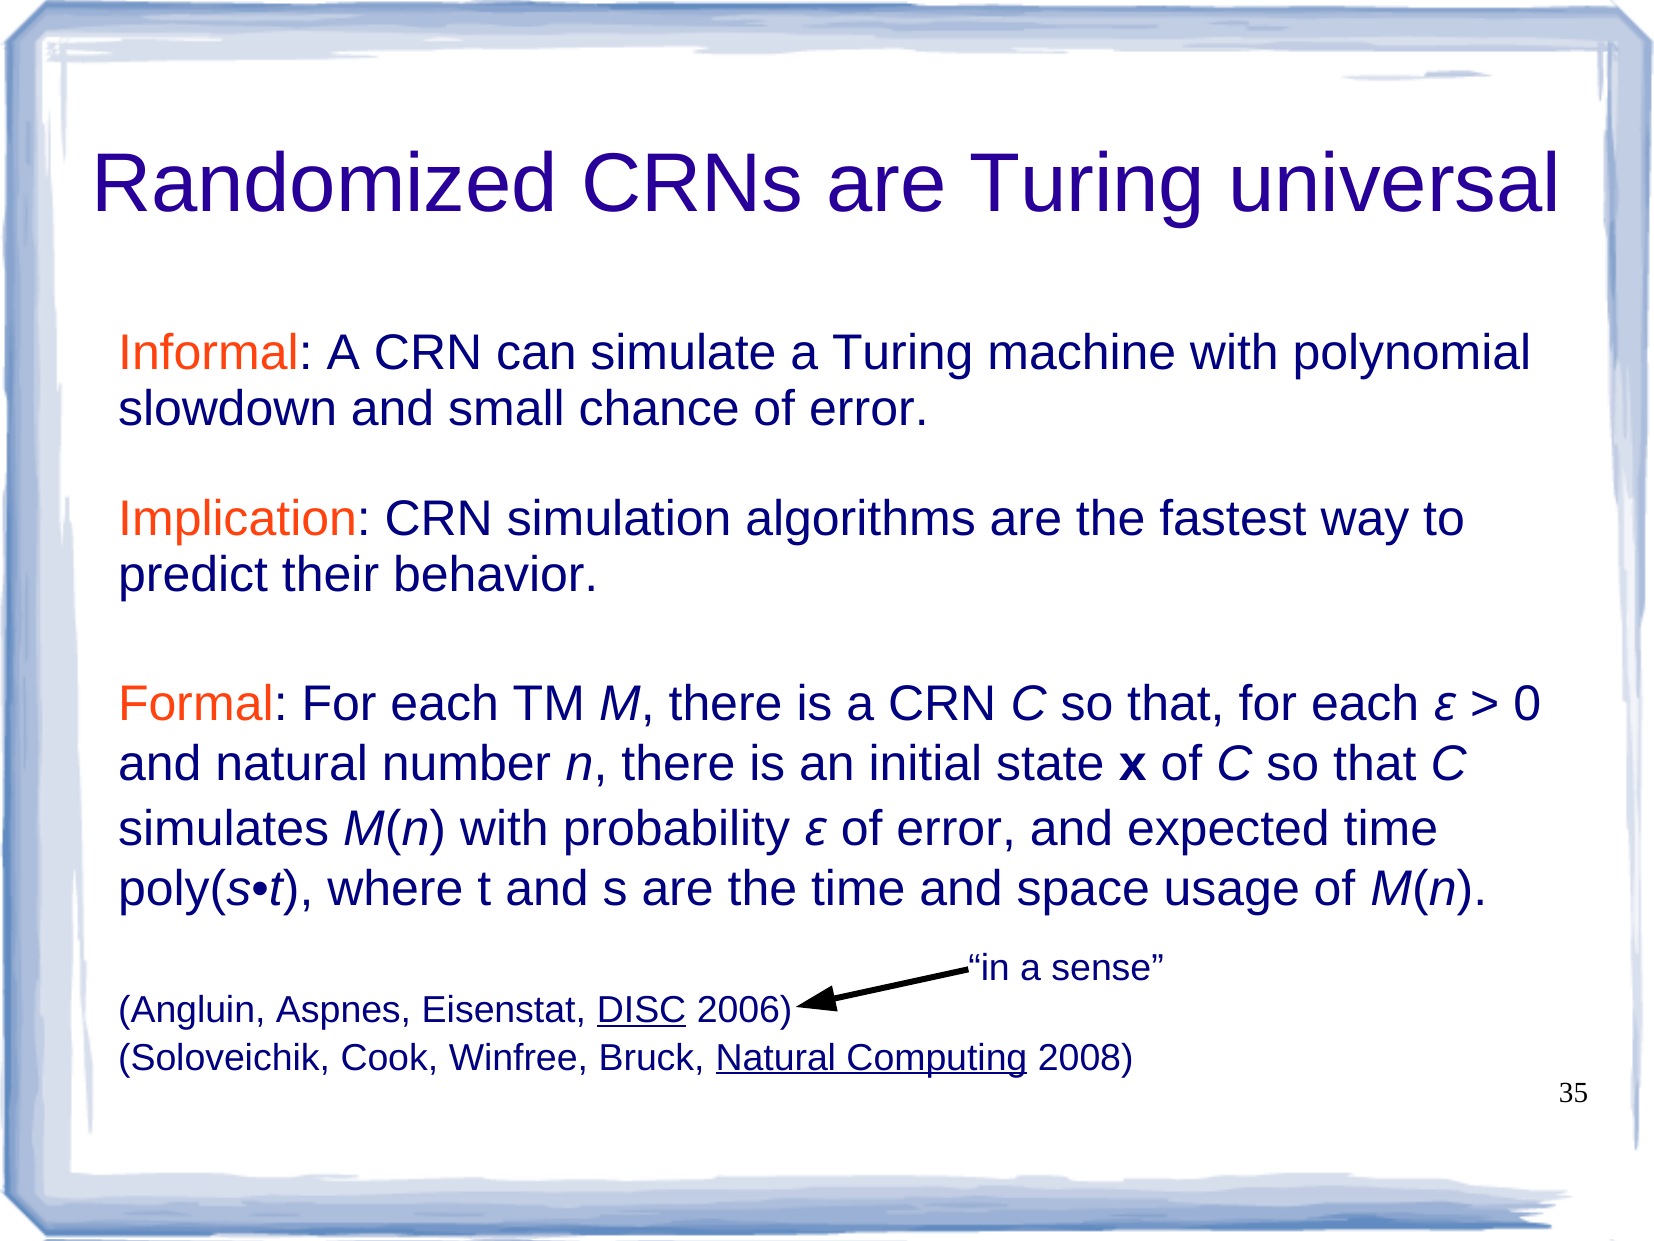

# Randomized CRNs are Turing universal
Informal: A CRN can simulate a Turing machine with polynomial slowdown and small chance of error.
Implication: CRN simulation algorithms are the fastest way to predict their behavior.
Formal: For each TM M, there is a CRN C so that, for each ε > 0 and natural number n, there is an initial state x of C so that C simulates M(n) with probability ε of error, and expected time poly(s•t), where t and s are the time and space usage of M(n).
“in a sense”
(Angluin, Aspnes, Eisenstat, DISC 2006)
(Soloveichik, Cook, Winfree, Bruck, Natural Computing 2008)
35